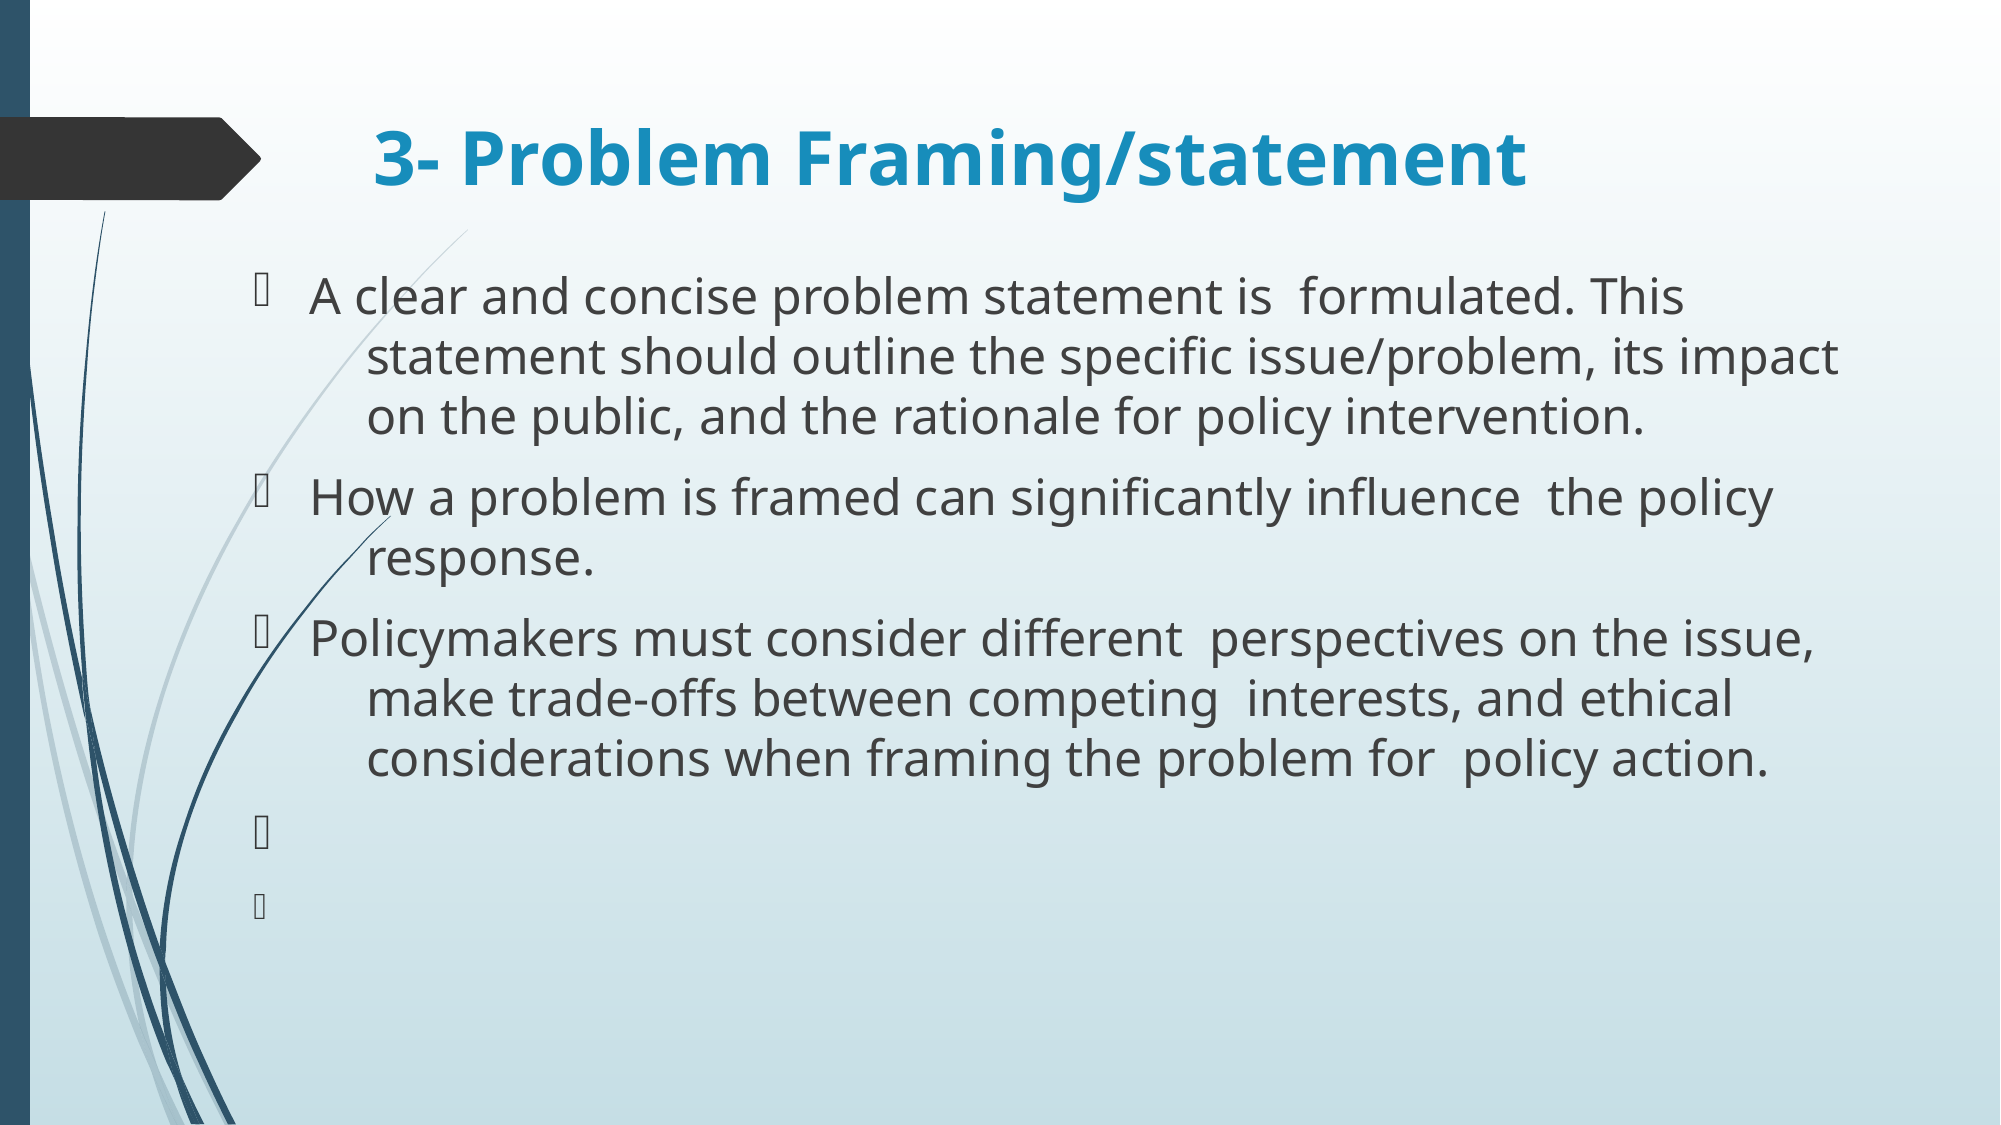

# 3- Problem Framing/statement
A clear and concise problem statement is formulated. This statement should outline the specific issue/problem, its impact on the public, and the rationale for policy intervention.
How a problem is framed can significantly influence the policy response.
Policymakers must consider different perspectives on the issue, make trade-offs between competing interests, and ethical considerations when framing the problem for policy action.